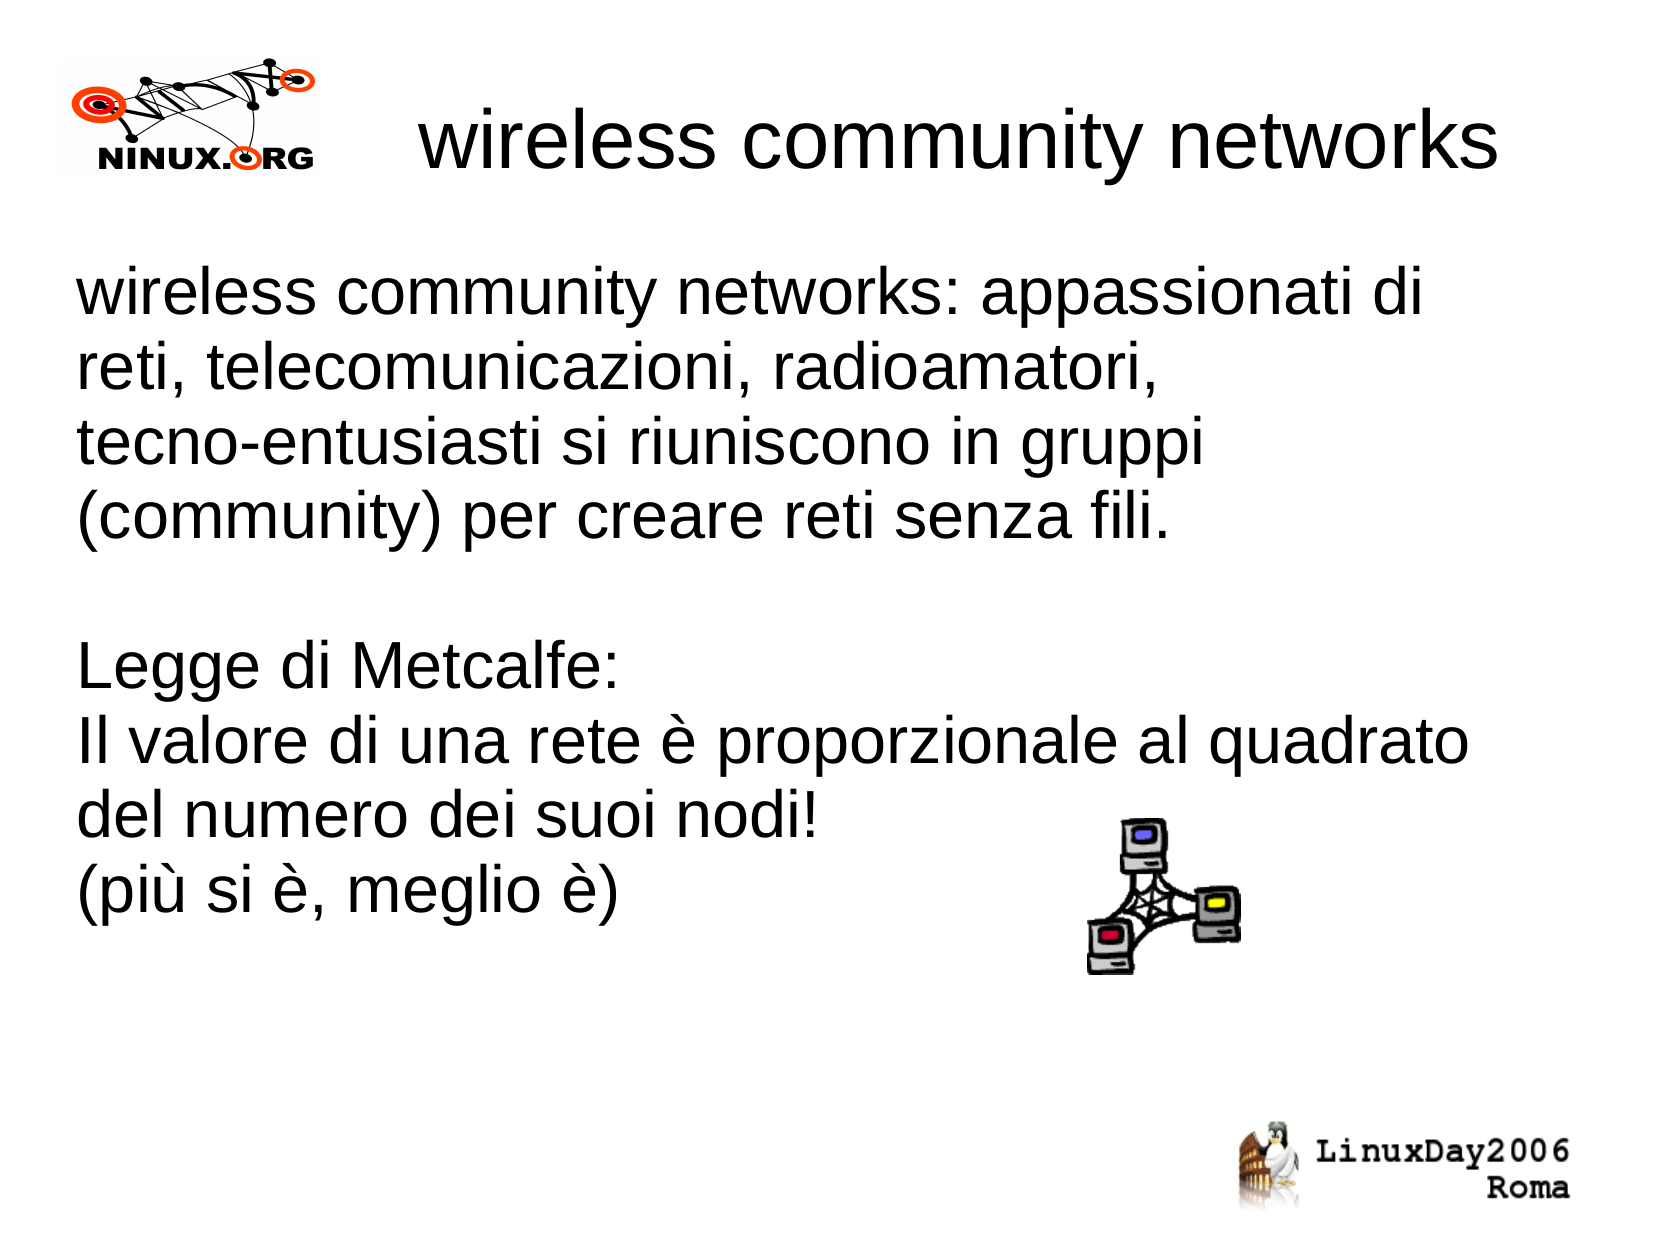

# wireless community networks
wireless community networks: appassionati di reti, telecomunicazioni, radioamatori,
tecno-entusiasti si riuniscono in gruppi (community) per creare reti senza fili.
Legge di Metcalfe:
Il valore di una rete è proporzionale al quadrato del numero dei suoi nodi!
(più si è, meglio è)